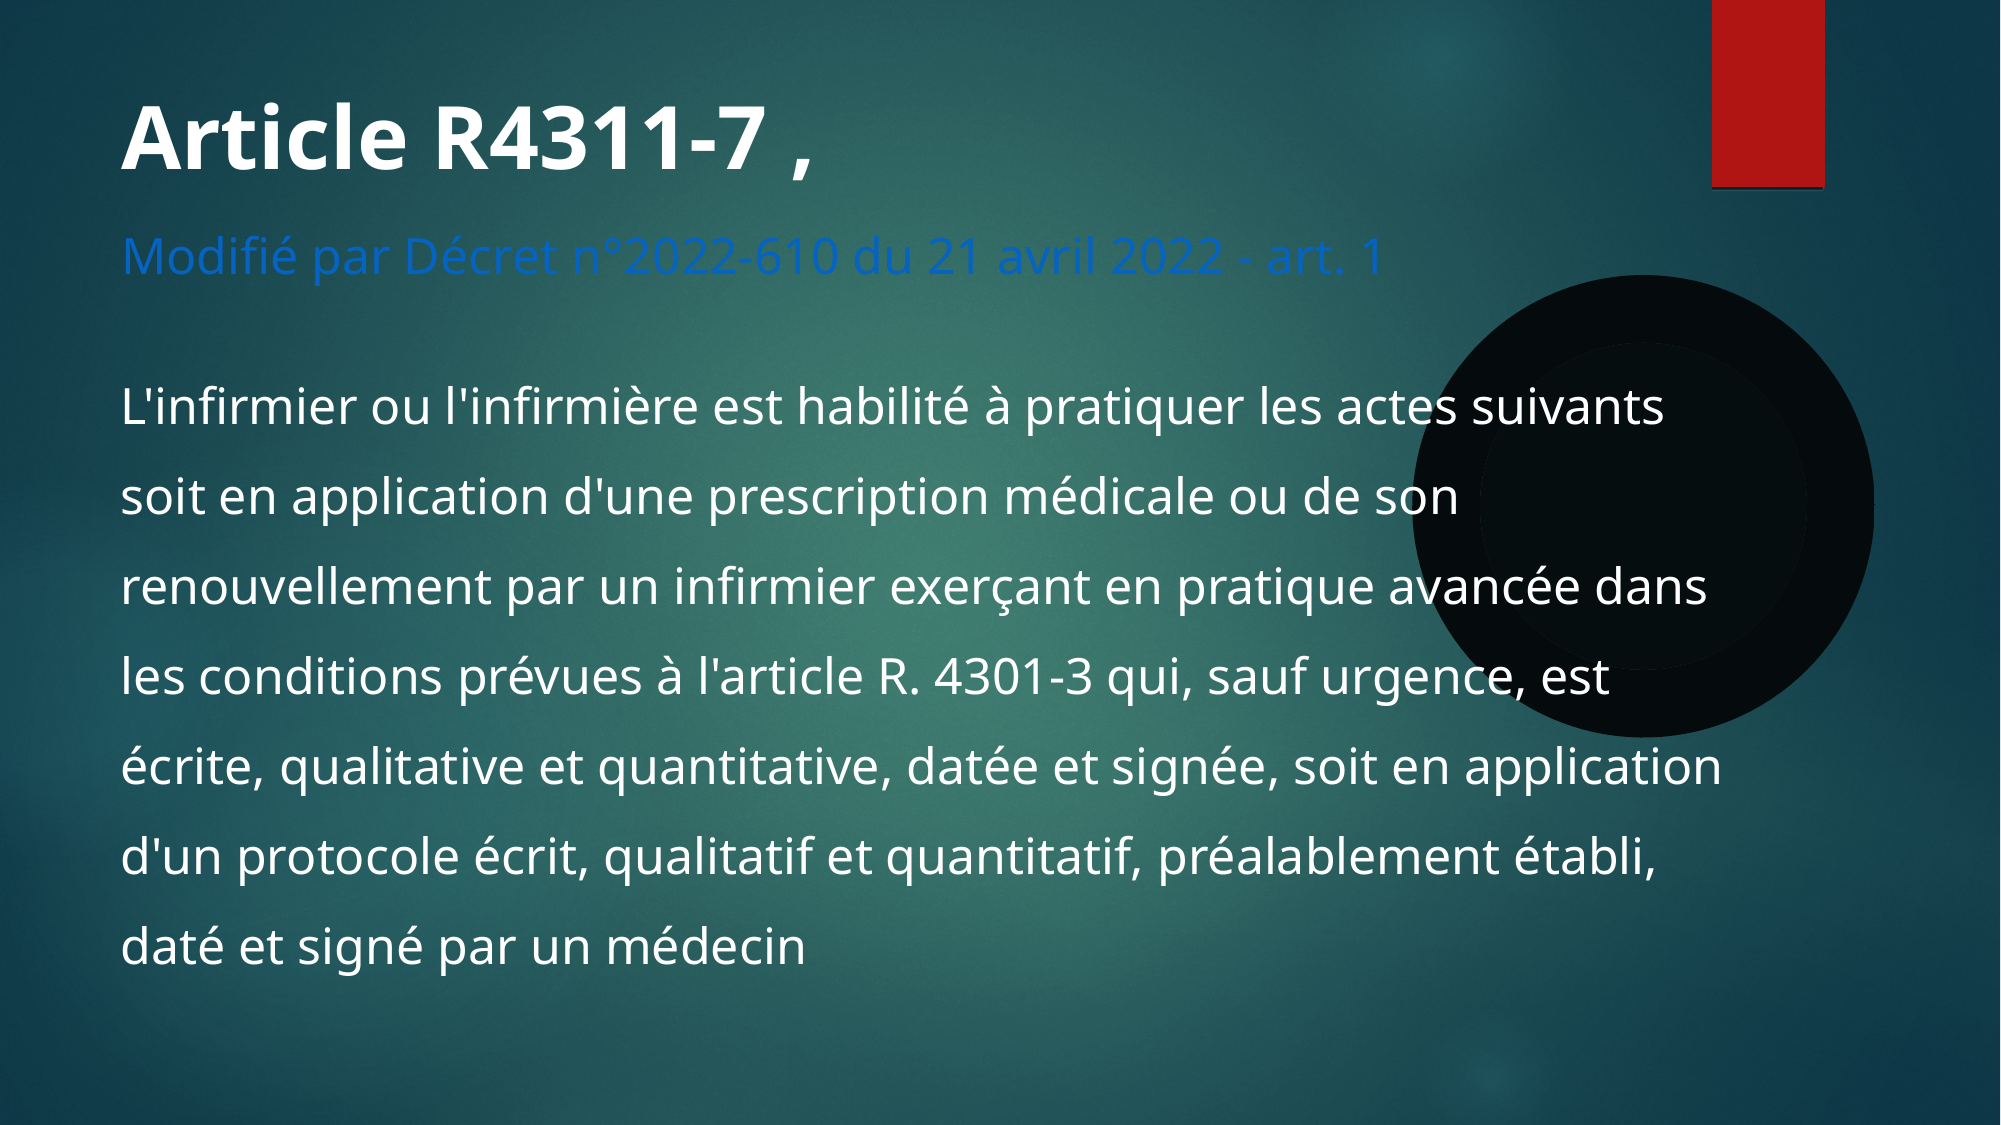

# Article R4311-7 , Modifié par Décret n°2022-610 du 21 avril 2022 - art. 1
L'infirmier ou l'infirmière est habilité à pratiquer les actes suivants soit en application d'une prescription médicale ou de son renouvellement par un infirmier exerçant en pratique avancée dans les conditions prévues à l'article R. 4301-3 qui, sauf urgence, est écrite, qualitative et quantitative, datée et signée, soit en application d'un protocole écrit, qualitatif et quantitatif, préalablement établi, daté et signé par un médecin